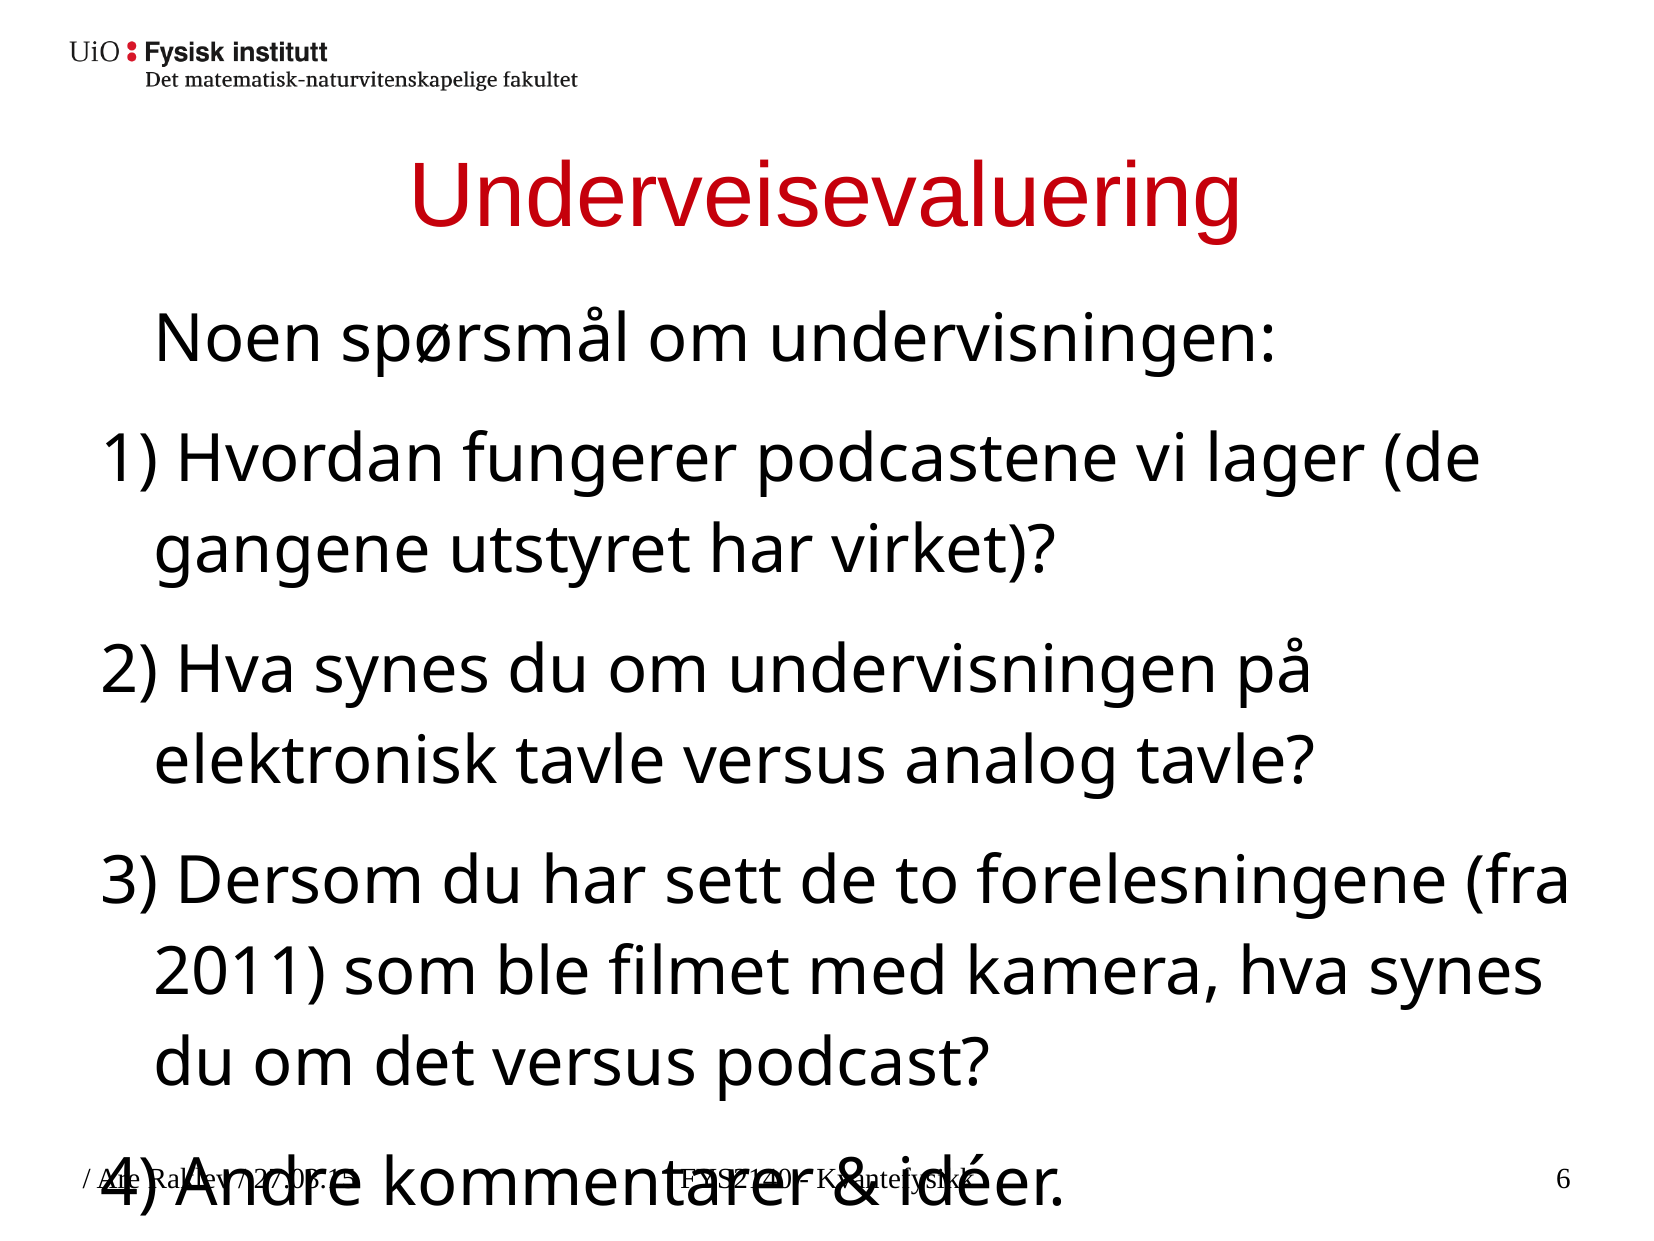

# Underveisevaluering
Noen spørsmål om undervisningen:
 Hvordan fungerer podcastene vi lager (de gangene utstyret har virket)?
 Hva synes du om undervisningen på elektronisk tavle versus analog tavle?
 Dersom du har sett de to forelesningene (fra 2011) som ble filmet med kamera, hva synes du om det versus podcast?
 Andre kommentarer & idéer.
/ Are Raklev / 27.03.15
FYS2140 - Kvantefysikk
6